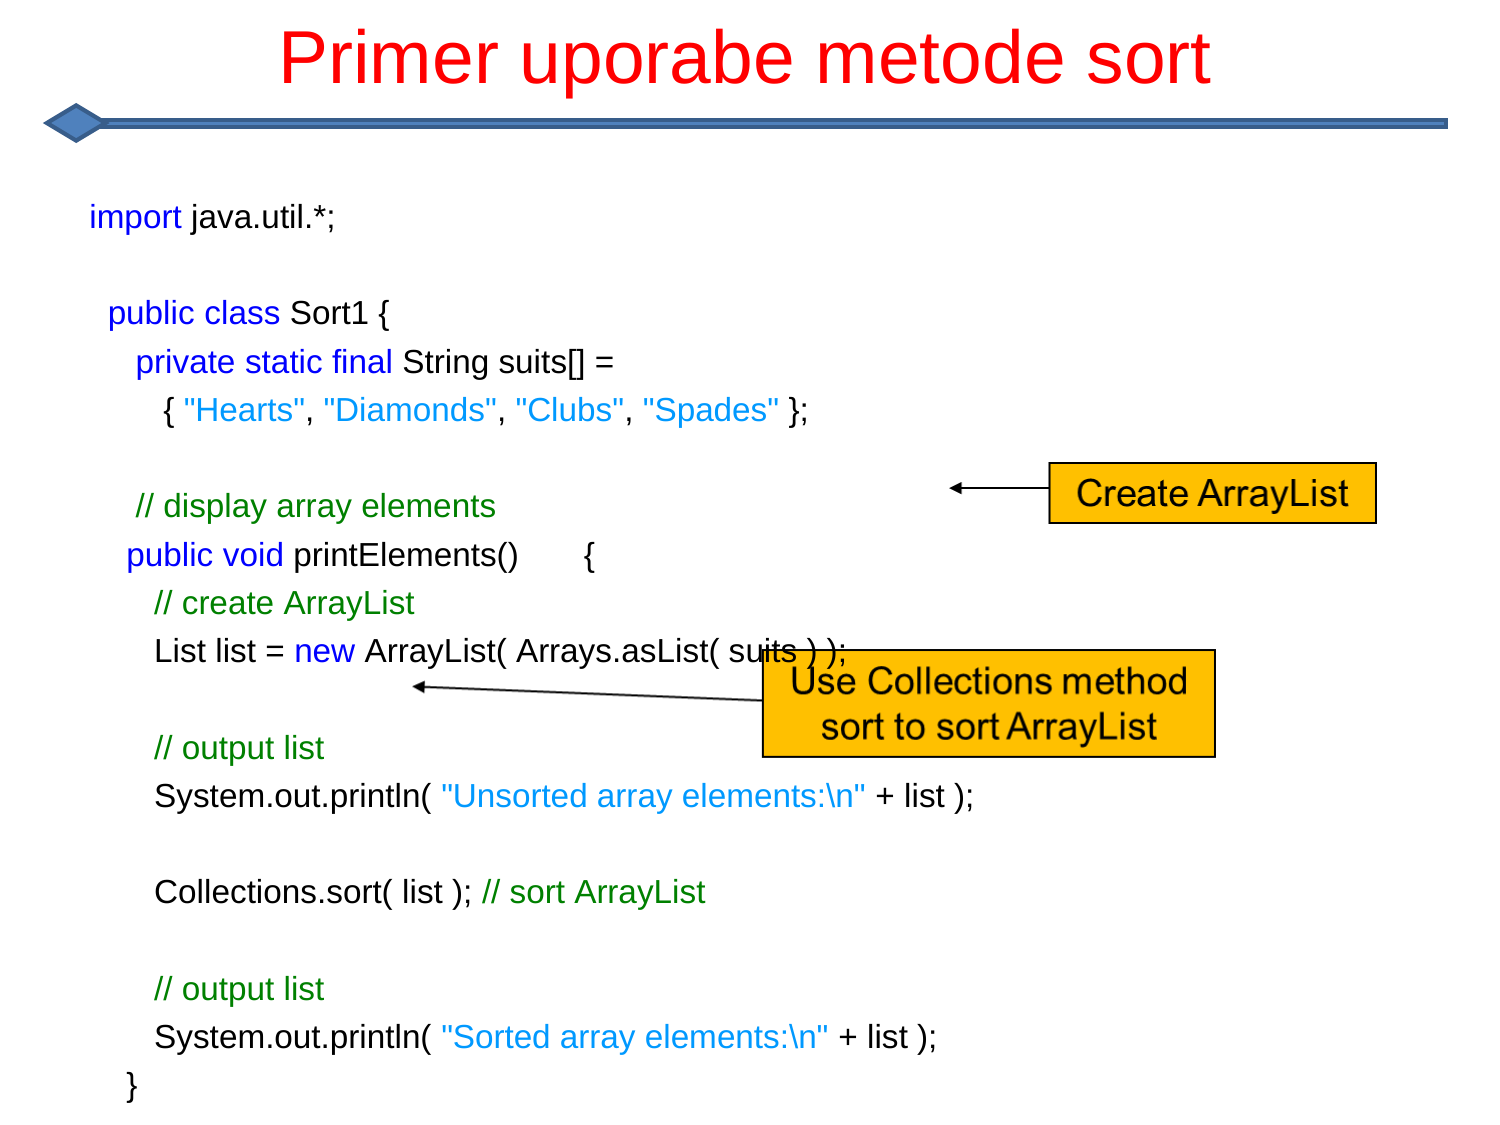

# Primer uporabe metode sort
 import java.util.*;
 public class Sort1 {
 private static final String suits[] =
 { "Hearts", "Diamonds", "Clubs", "Spades" };
 // display array elements
 public void printElements() {
 // create ArrayList
 List list = new ArrayList( Arrays.asList( suits ) );
 // output list
 System.out.println( "Unsorted array elements:\n" + list );
 Collections.sort( list ); // sort ArrayList
 // output list
 System.out.println( "Sorted array elements:\n" + list );
 }